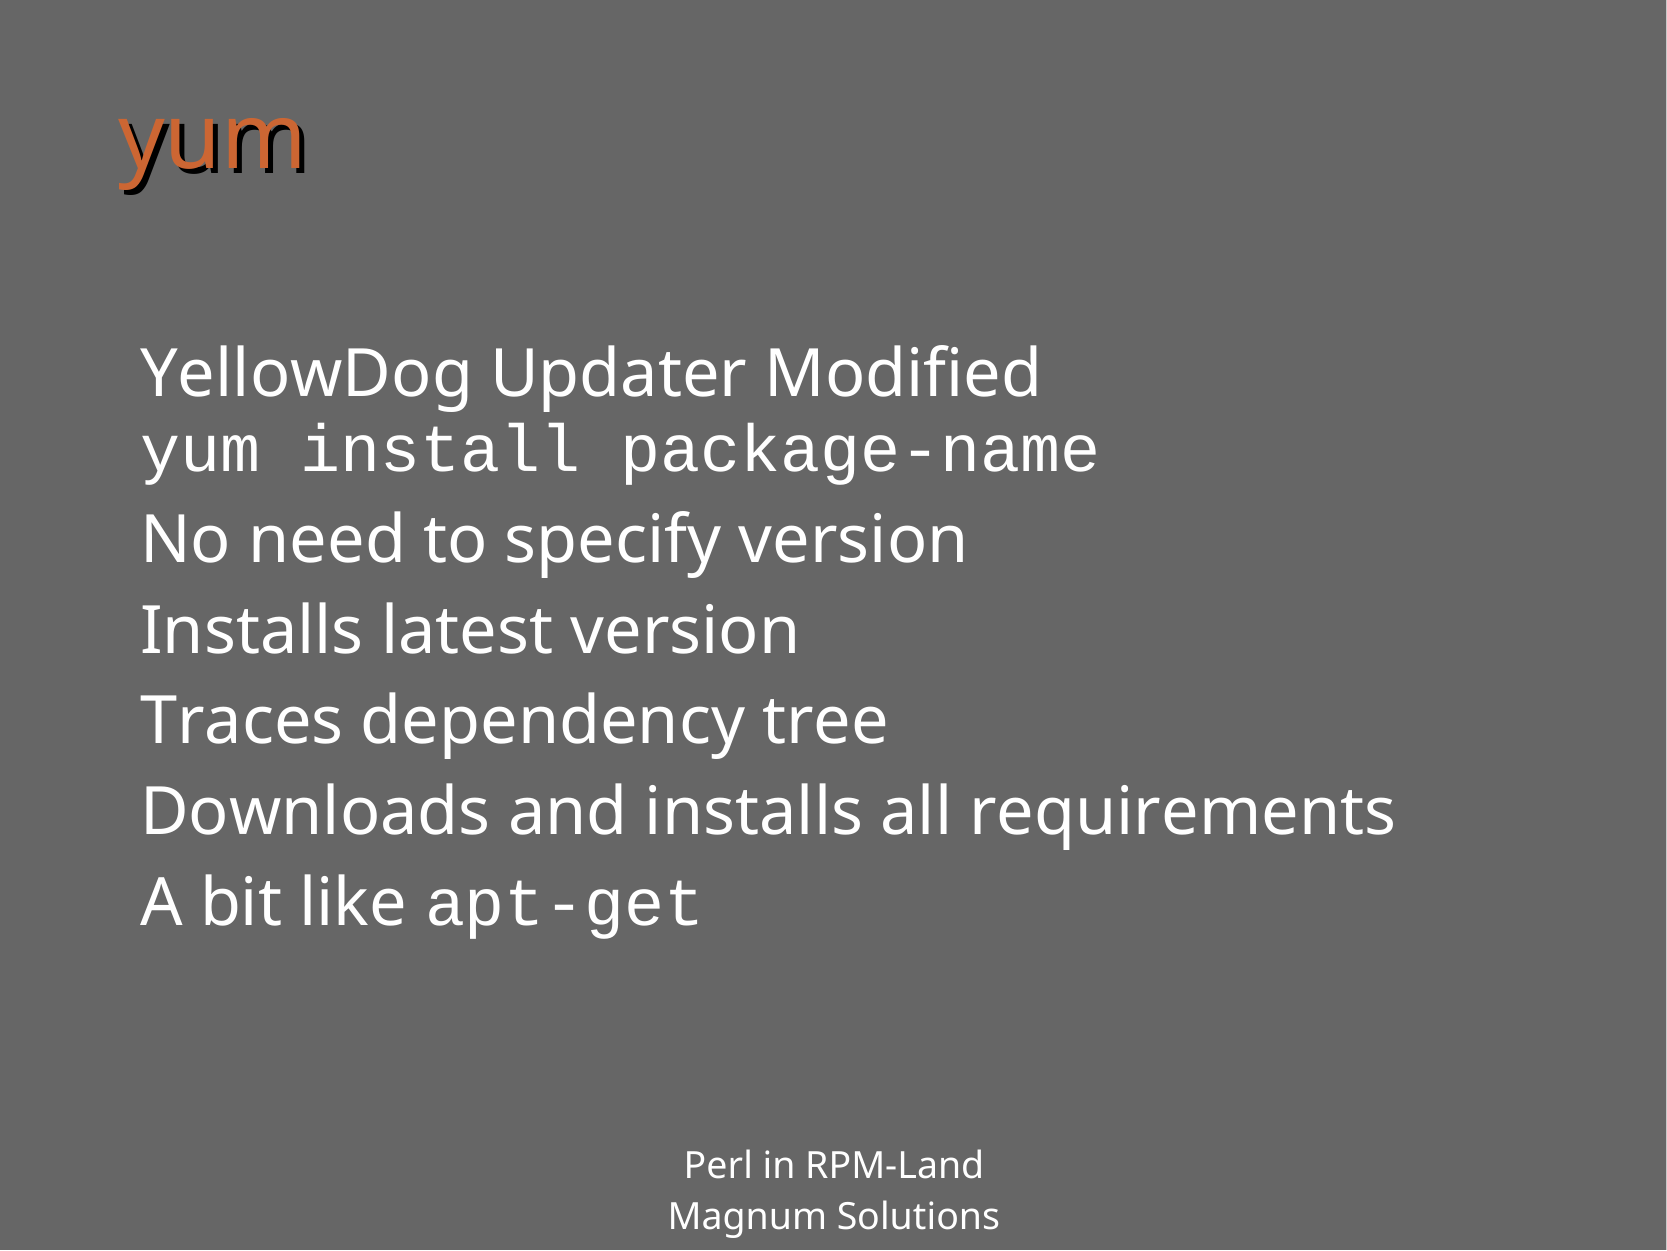

# yum
YellowDog Updater Modified
yum install package-name
No need to specify version
Installs latest version
Traces dependency tree
Downloads and installs all requirements
A bit like apt-get